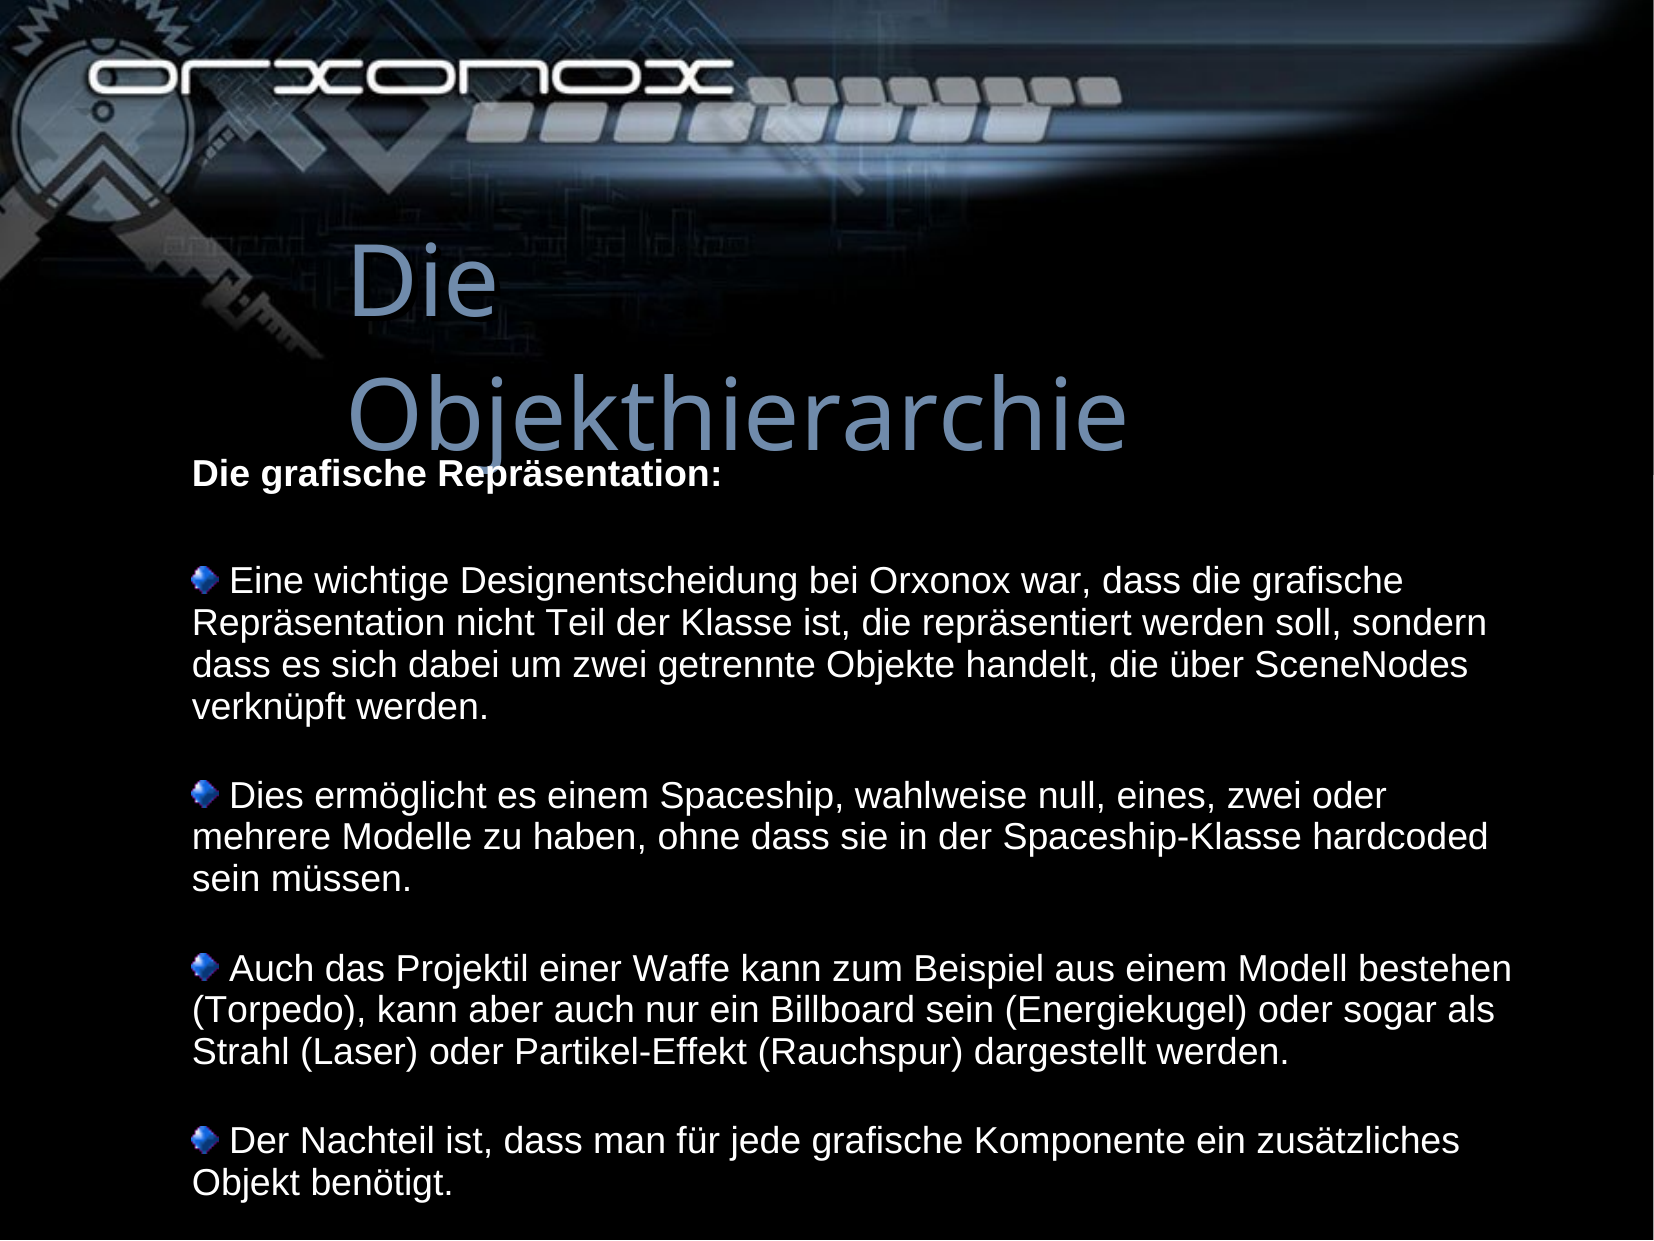

Die Objekthierarchie
Die grafische Repräsentation:
 Eine wichtige Designentscheidung bei Orxonox war, dass die grafische Repräsentation nicht Teil der Klasse ist, die repräsentiert werden soll, sondern dass es sich dabei um zwei getrennte Objekte handelt, die über SceneNodes verknüpft werden.
 Dies ermöglicht es einem Spaceship, wahlweise null, eines, zwei oder mehrere Modelle zu haben, ohne dass sie in der Spaceship-Klasse hardcoded sein müssen.
 Auch das Projektil einer Waffe kann zum Beispiel aus einem Modell bestehen (Torpedo), kann aber auch nur ein Billboard sein (Energiekugel) oder sogar als Strahl (Laser) oder Partikel-Effekt (Rauchspur) dargestellt werden.
 Der Nachteil ist, dass man für jede grafische Komponente ein zusätzliches Objekt benötigt.